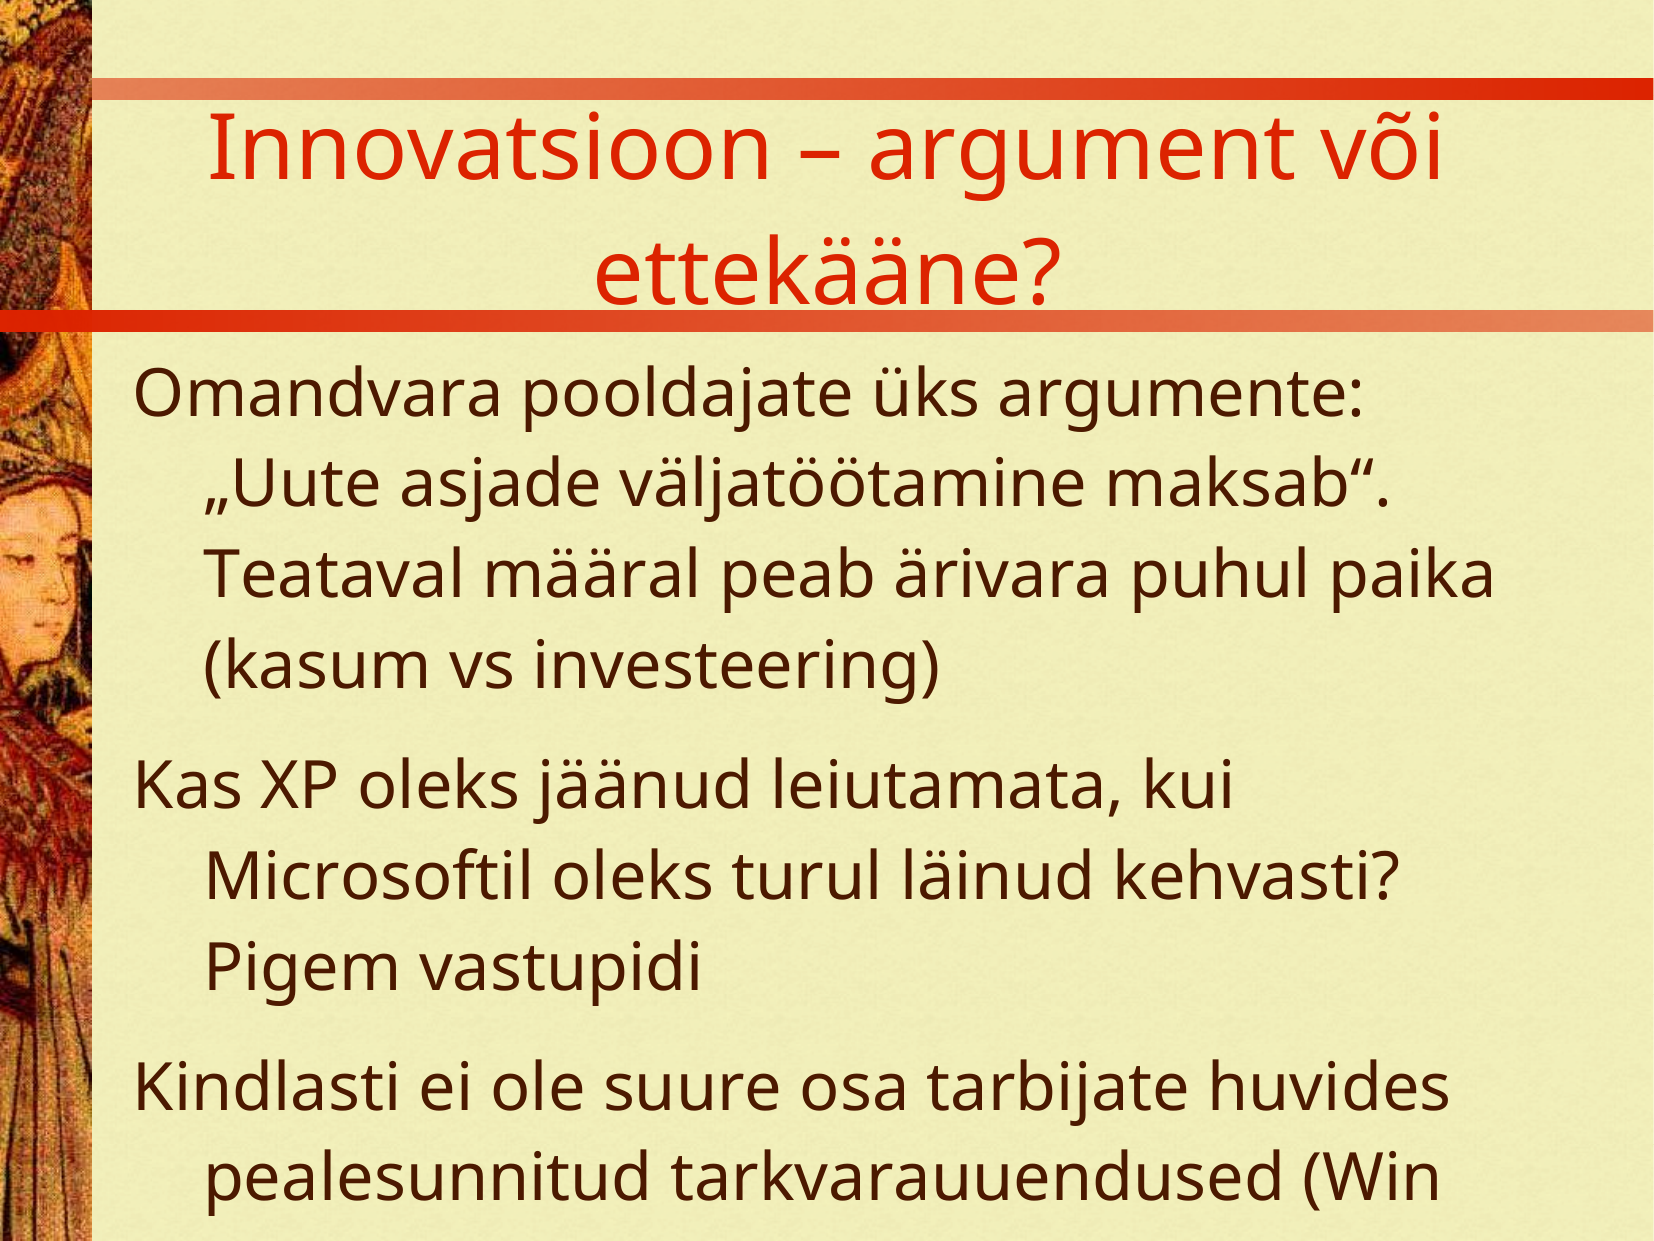

# Innovatsioon – argument või ettekääne?
Omandvara pooldajate üks argumente: „Uute asjade väljatöötamine maksab“. Teataval määral peab ärivara puhul paika (kasum vs investeering)
Kas XP oleks jäänud leiutamata, kui Microsoftil oleks turul läinud kehvasti? Pigem vastupidi
Kindlasti ei ole suure osa tarbijate huvides pealesunnitud tarkvarauuendused (Win 98 => 2000 => XP => Vista)
Mõnelgi juhul on turu monopoliseerumine viinud tehnoloogia arengupidurduseni (IE)